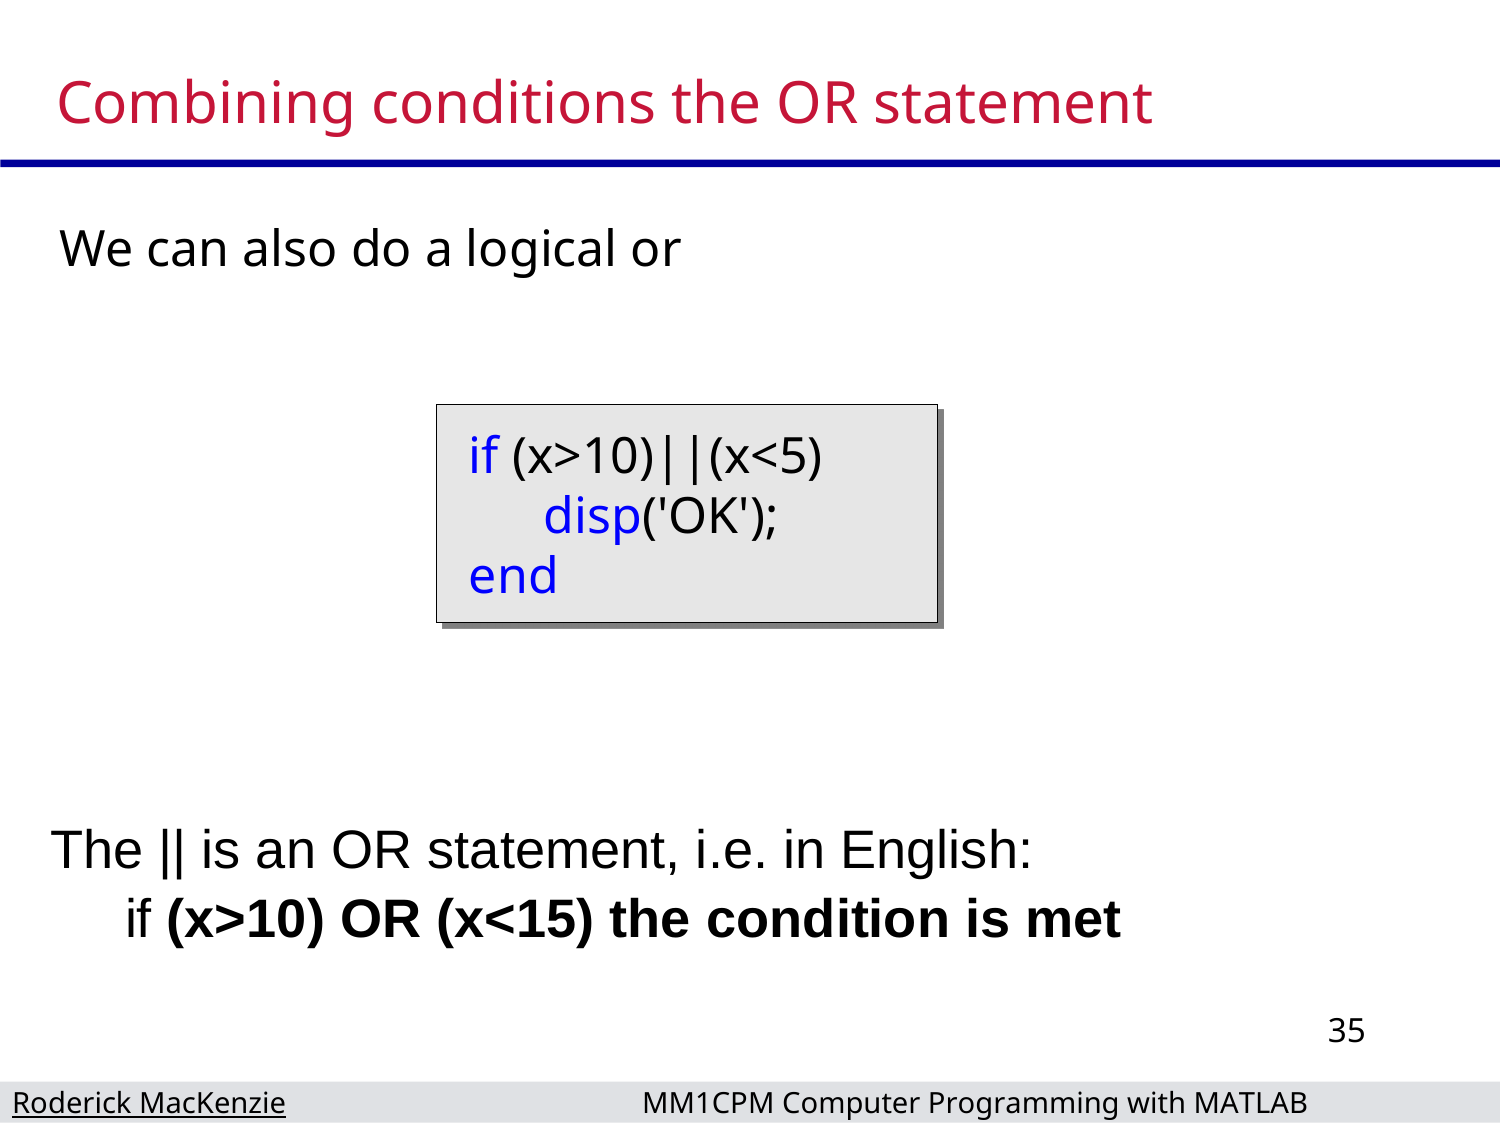

# Combining conditions the OR statement
We can also do a logical or
if (x>10)||(x<5)
disp('OK');
end
The || is an OR statement, i.e. in English:
if (x>10) OR (x<15) the condition is met